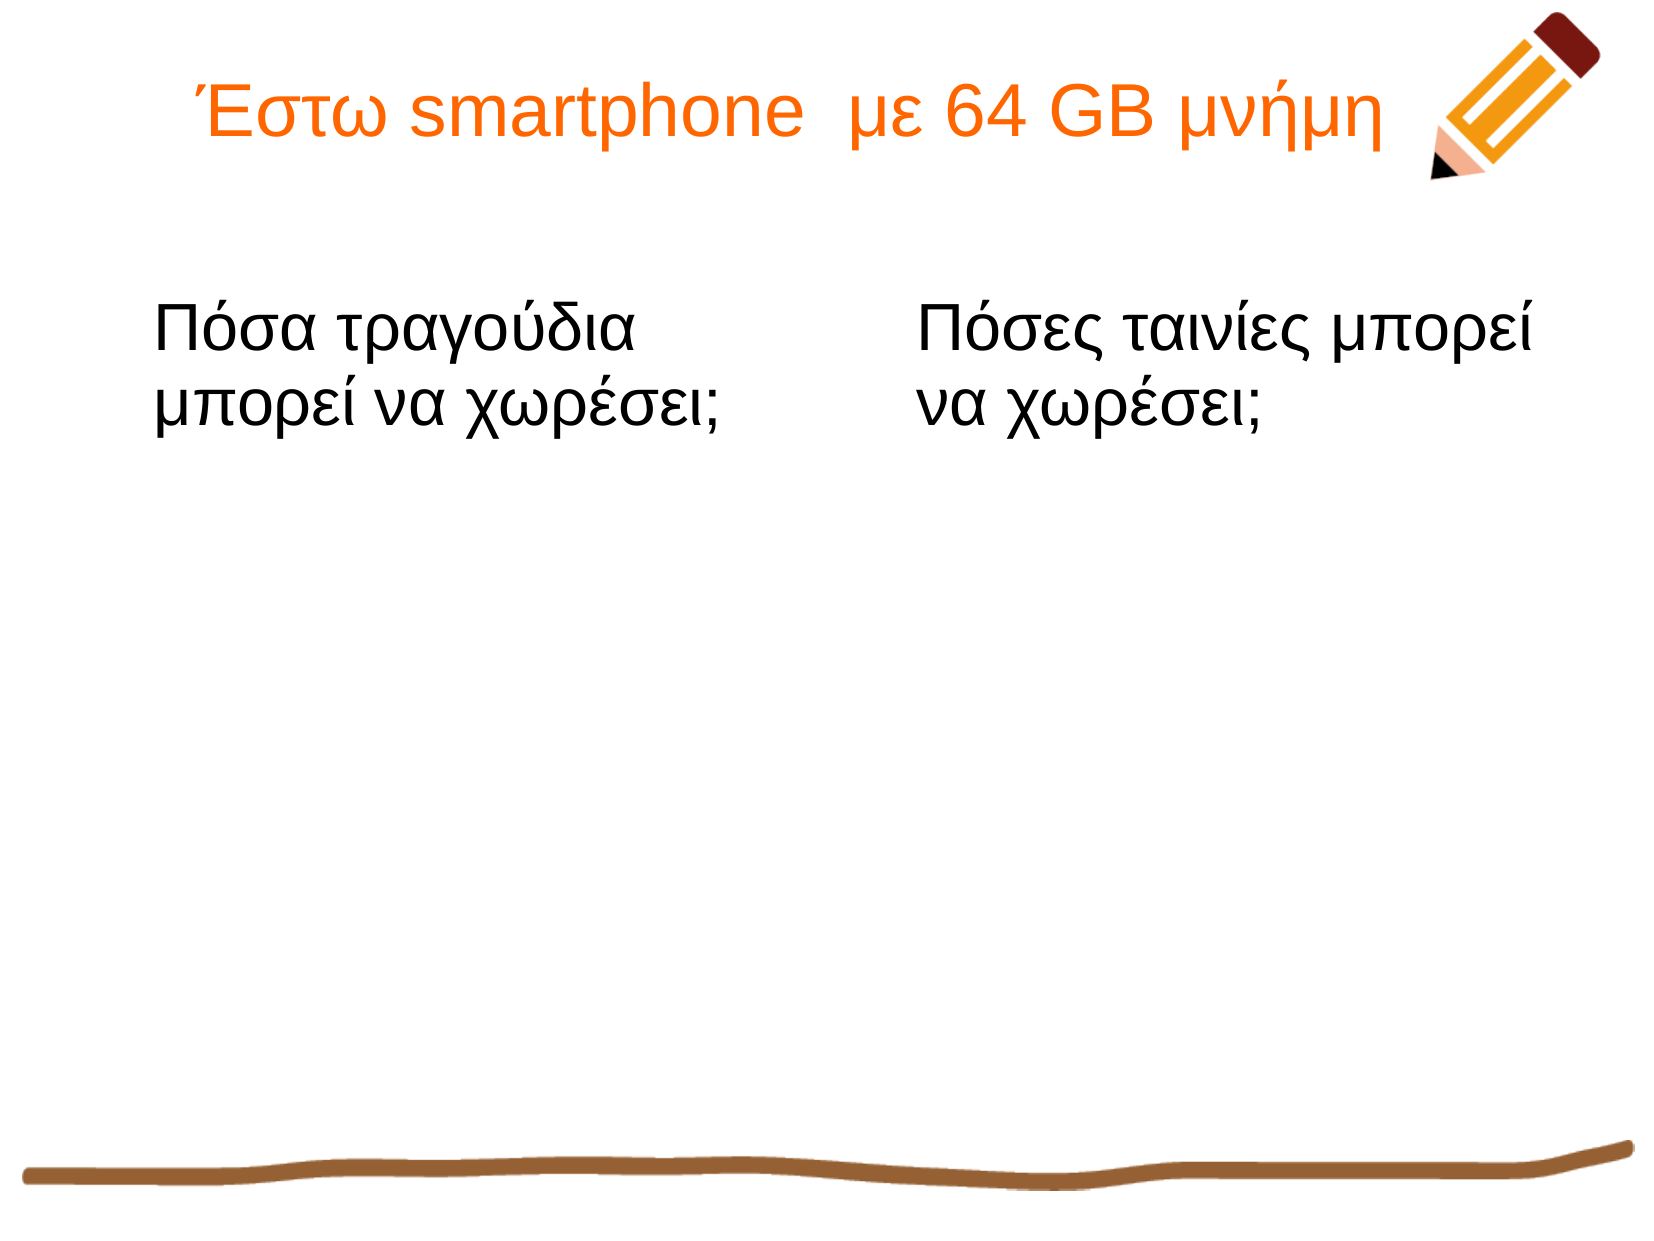

# Έστω smartphone με 64 GB μνήμη
Πόσα τραγούδια μπορεί να χωρέσει;
Πόσες ταινίες μπορεί να χωρέσει;